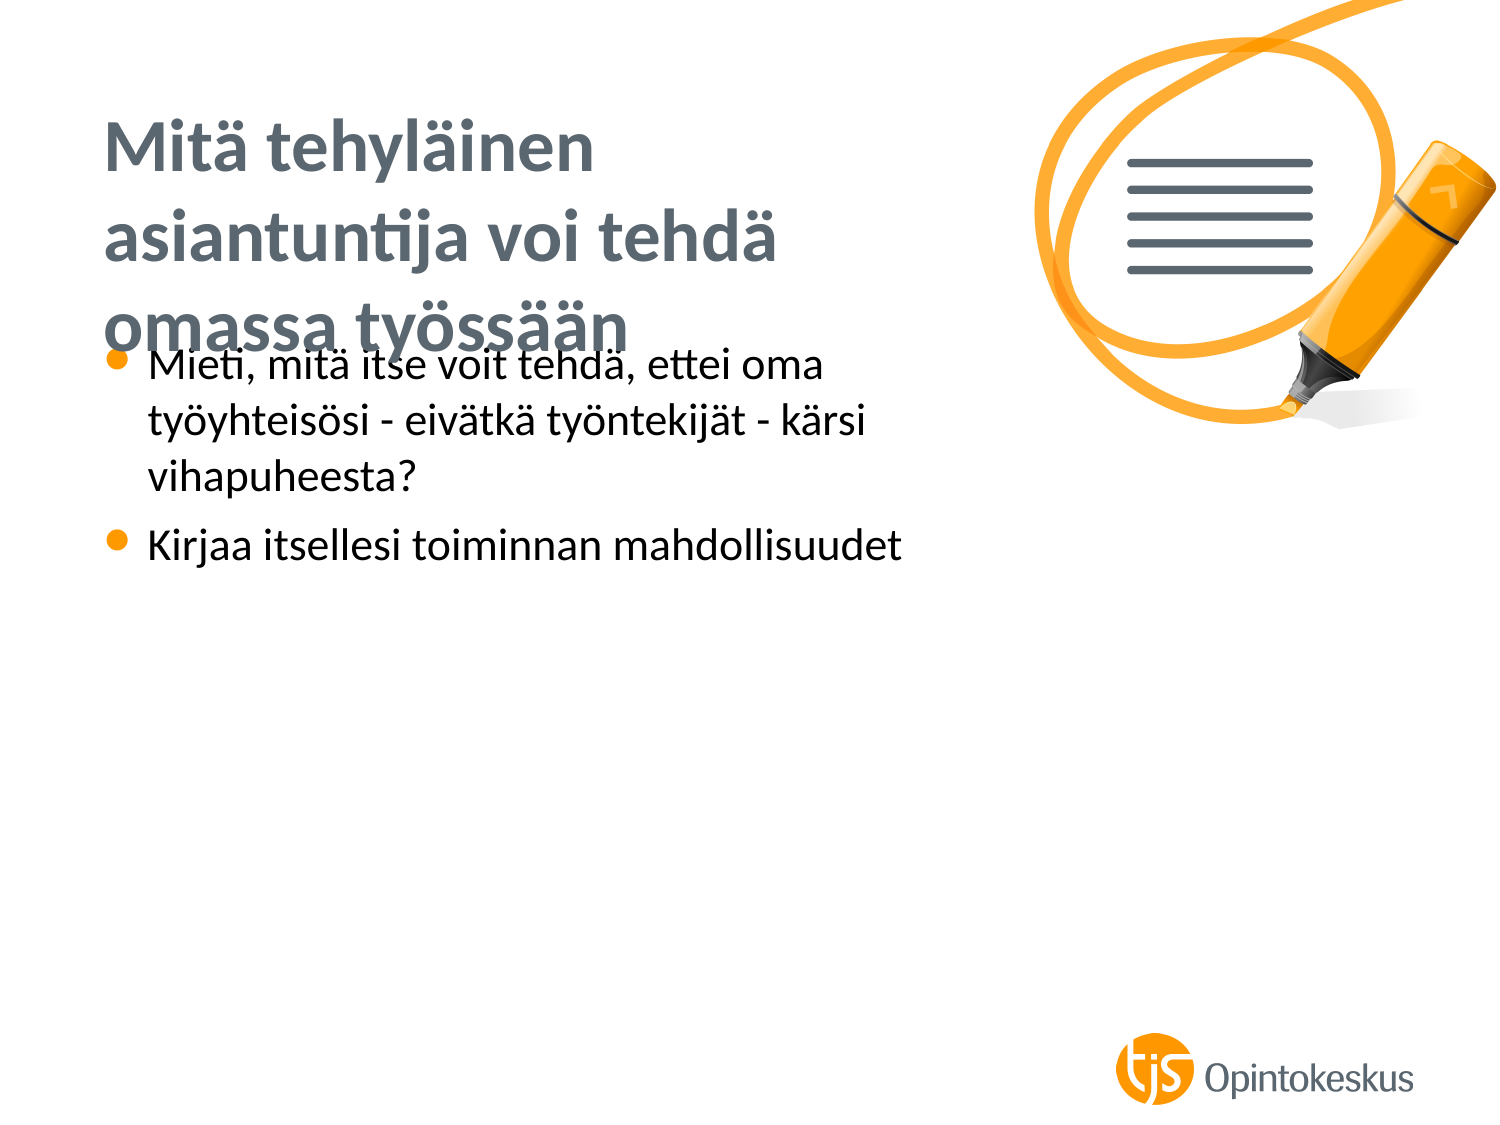

Mitä tehyläinen asiantuntija voi tehdä omassa työssään
# Mieti, mitä itse voit tehdä, ettei oma työyhteisösi - eivätkä työntekijät - kärsi vihapuheesta?
Kirjaa itsellesi toiminnan mahdollisuudet